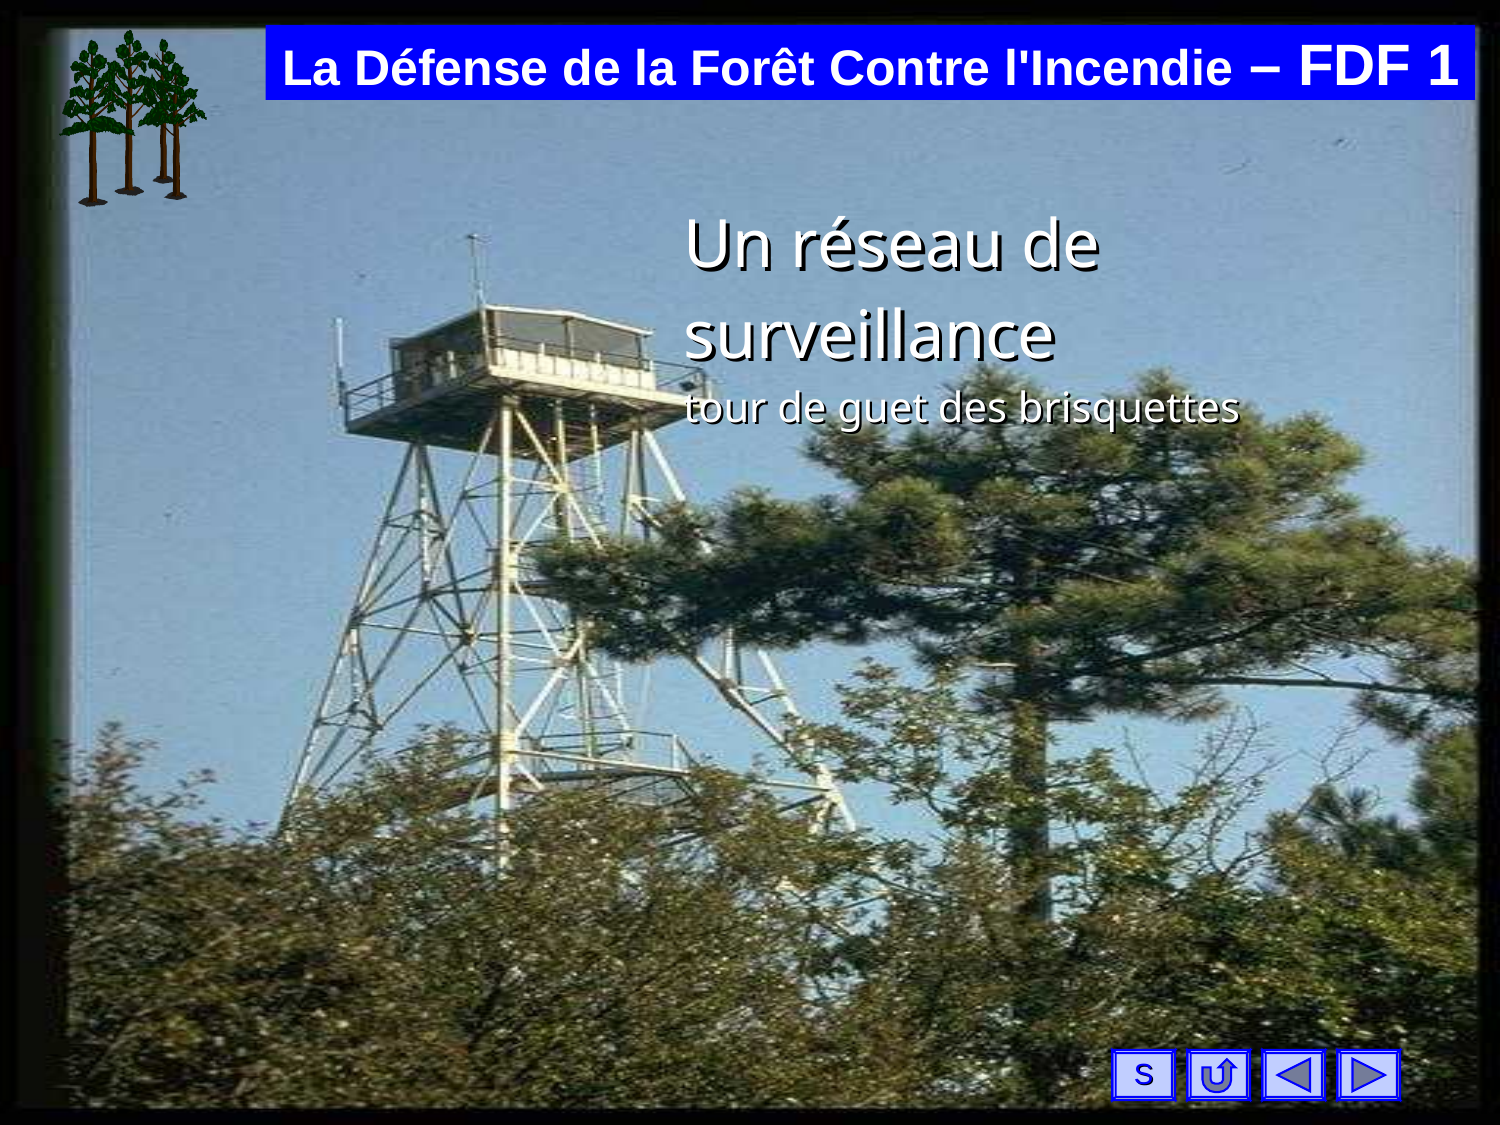

La Défense de la Forêt Contre l'Incendie – FDF 1
Un réseau de surveillance
tour de guet des brisquettes